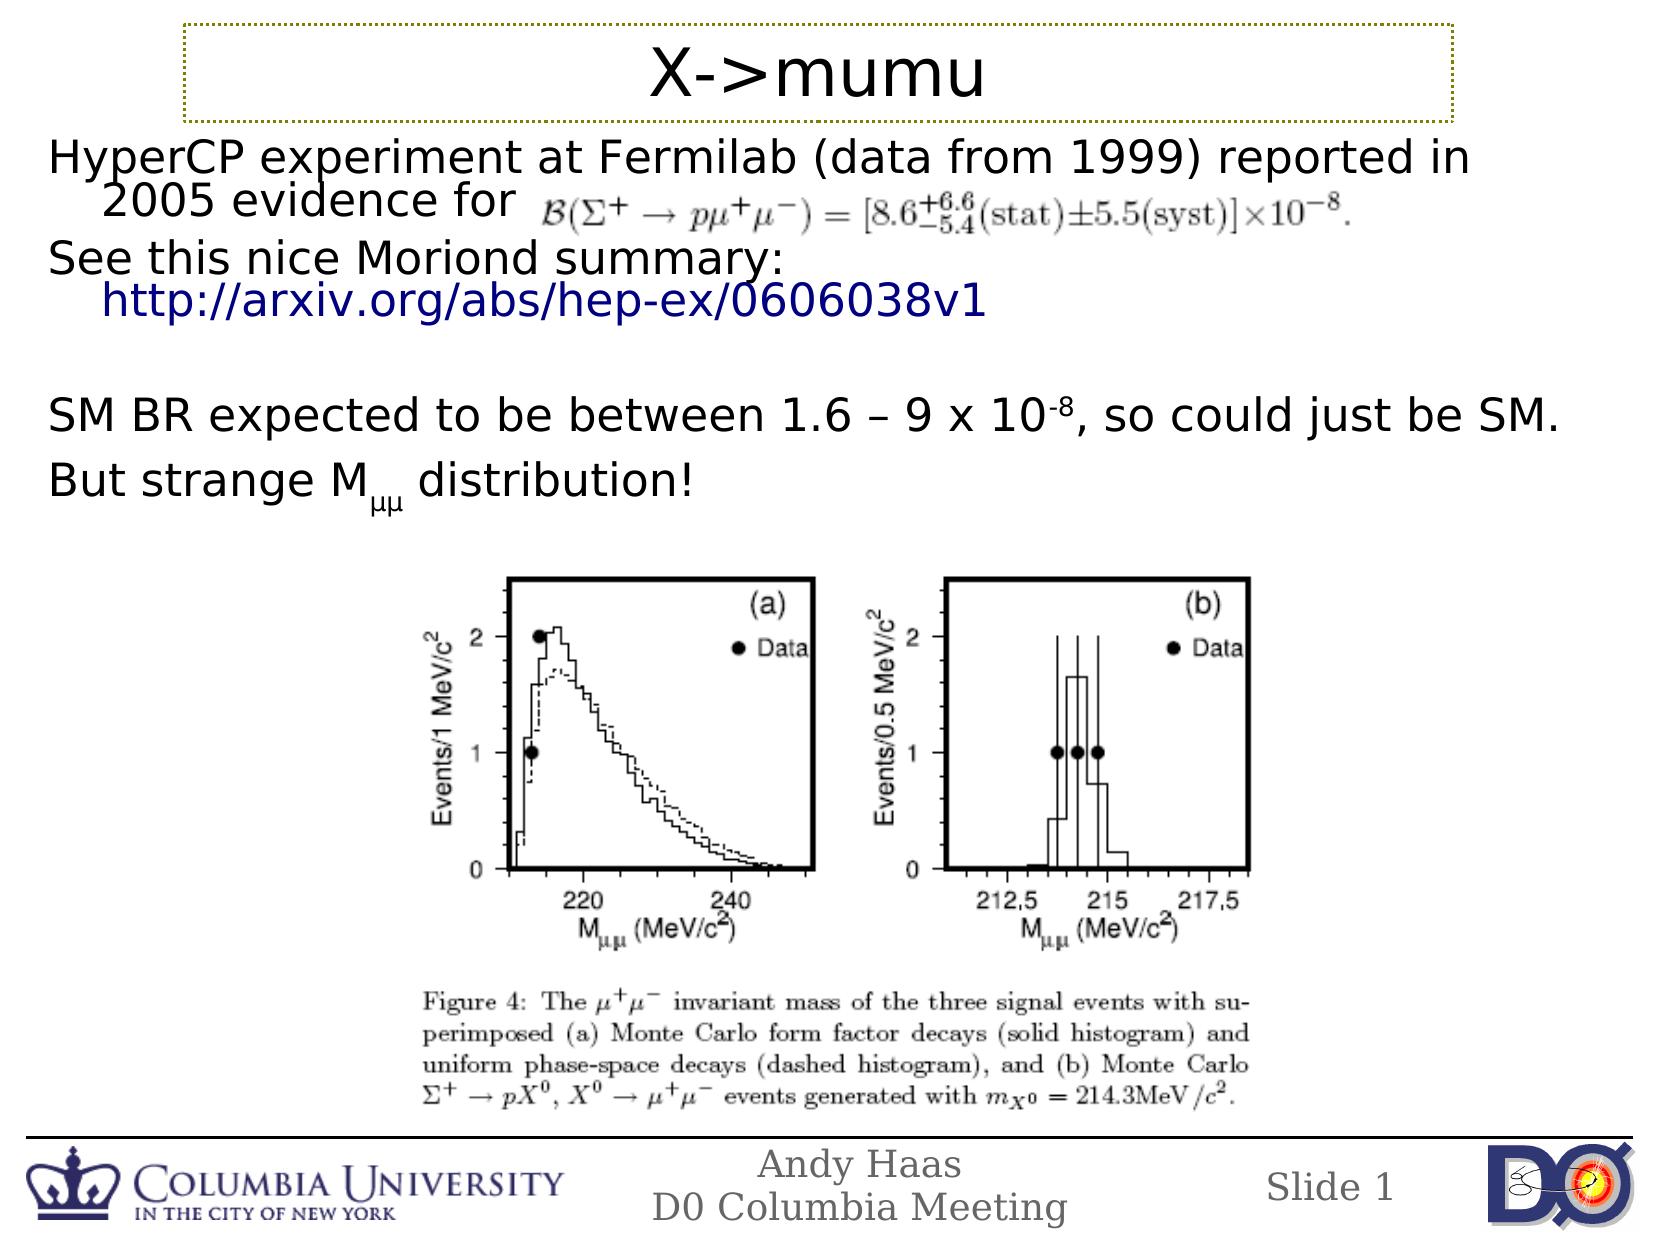

# X->mumu
HyperCP experiment at Fermilab (data from 1999) reported in 2005 evidence for
See this nice Moriond summary: http://arxiv.org/abs/hep-ex/0606038v1
SM BR expected to be between 1.6 – 9 x 10-8, so could just be SM.
But strange Mµµ distribution!